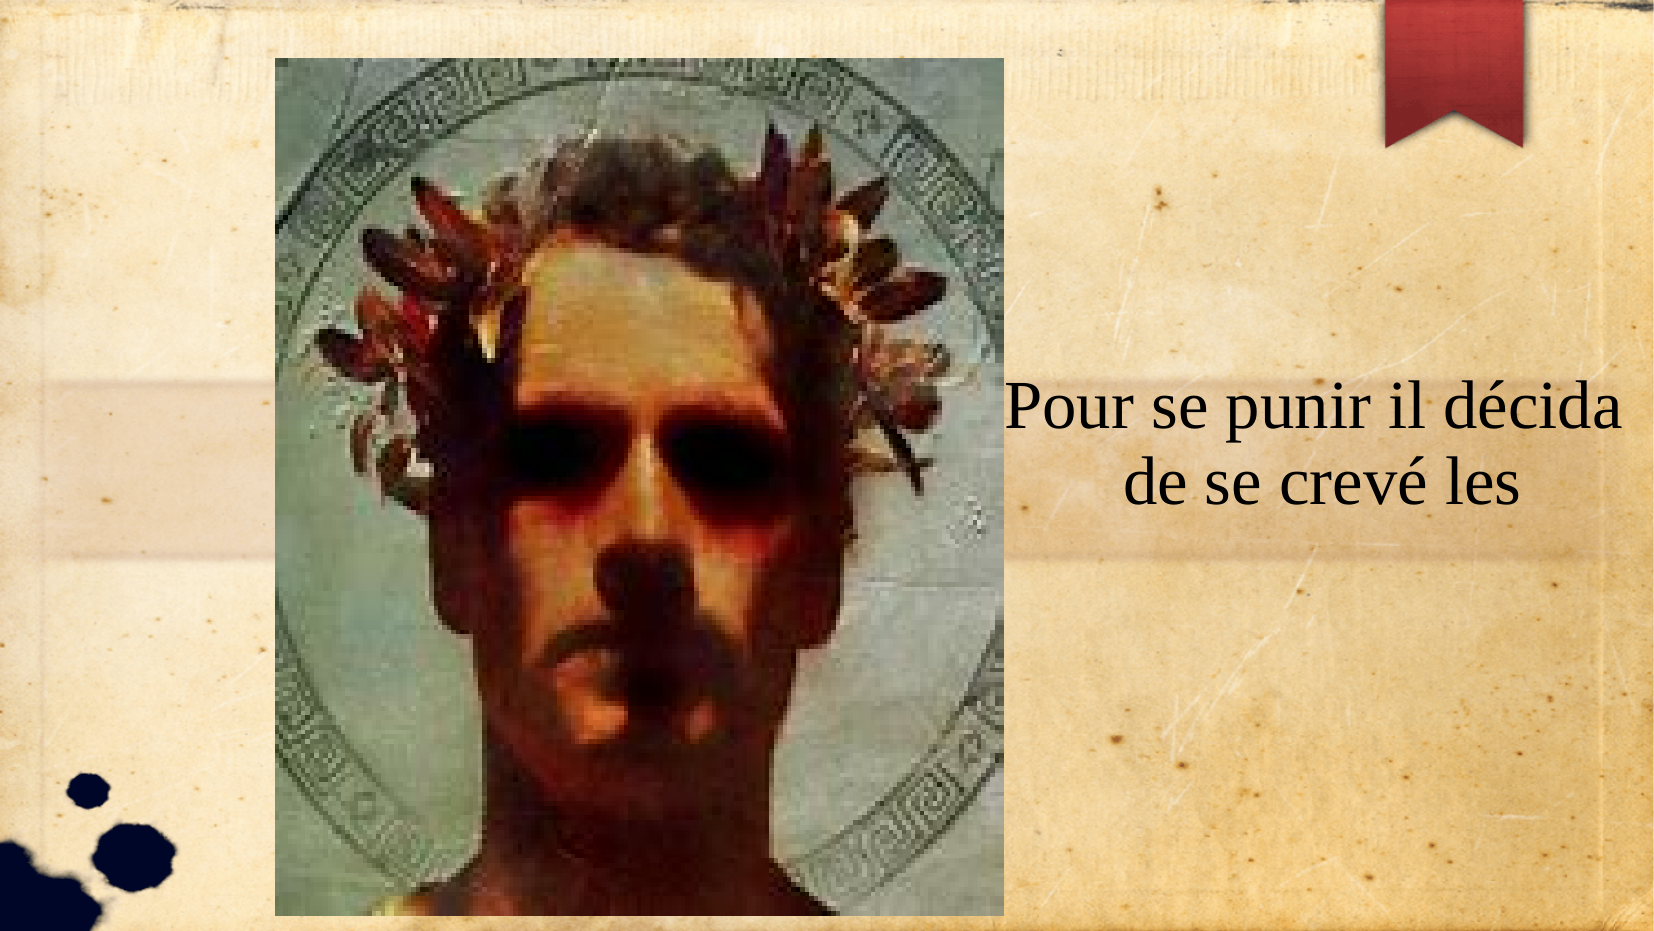

# Pour se punir il décida de se crevé les